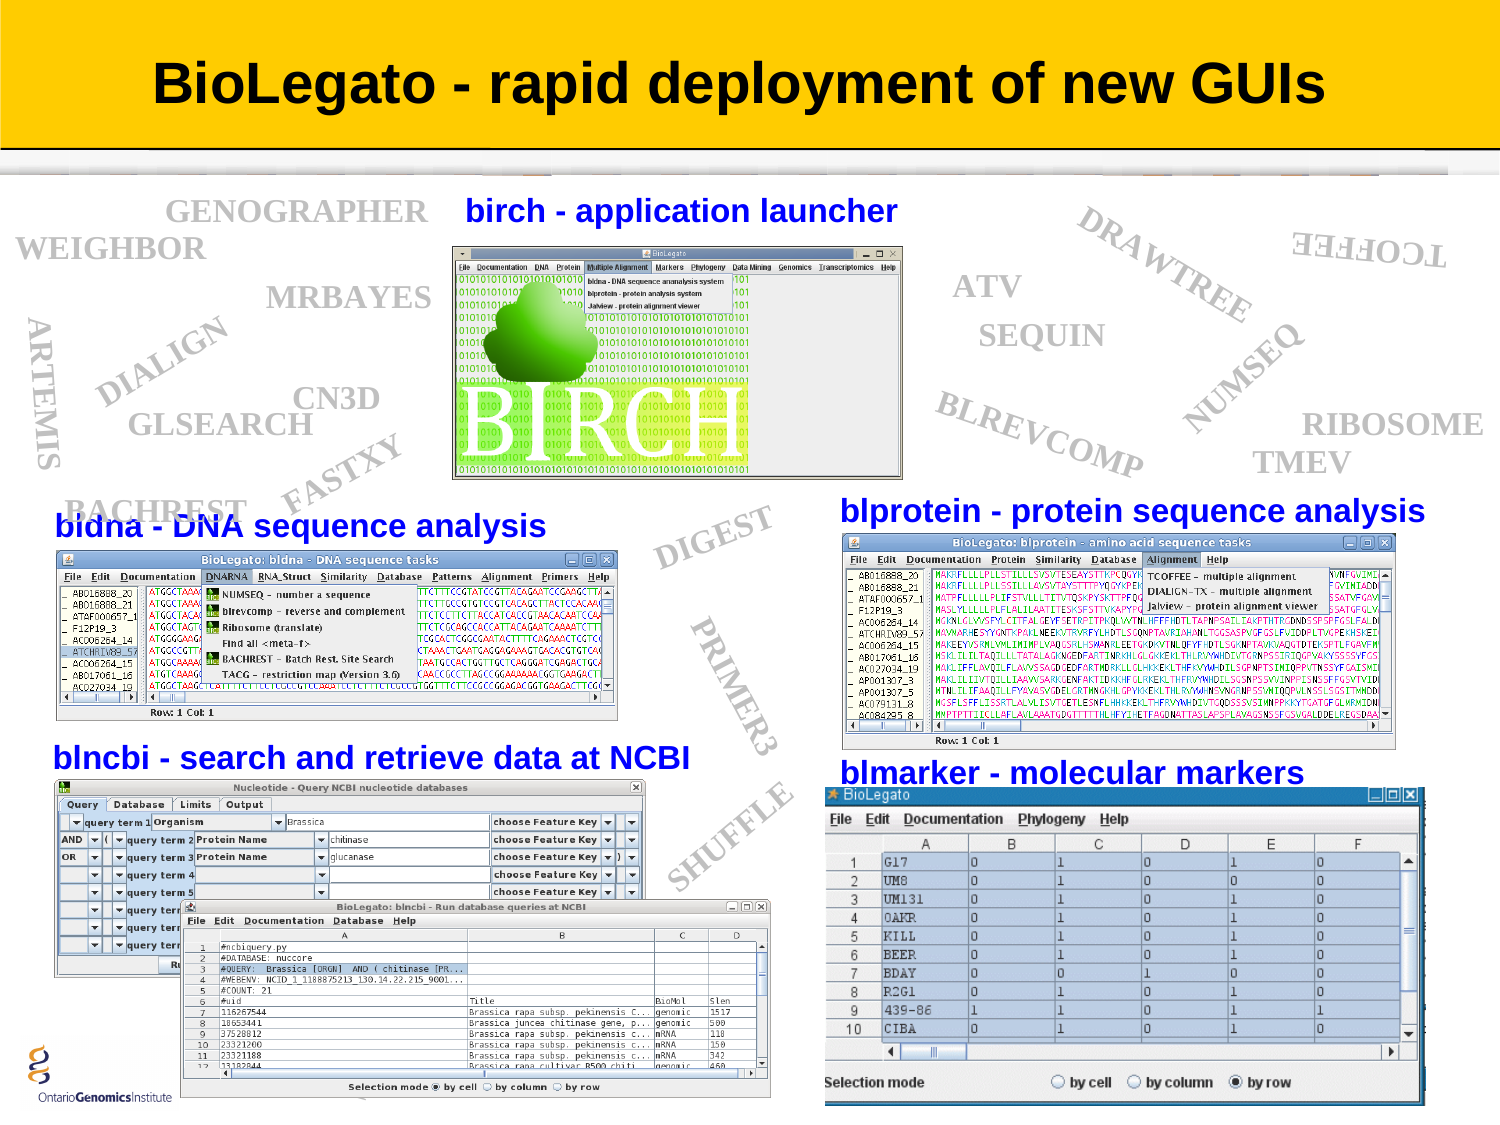

BioLegato - rapid deployment of new GUIs
GENOGRAPHER
birch - application launcher
WEIGHBOR
TCOFFEE
DRAWTREE
ATV
MRBAYES
SEQUIN
DIALIGN
NUMSEQ
ARTEMIS
CN3D
GLSEARCH
RIBOSOME
BLREVCOMP
TMEV
FASTXY
BACHREST
blprotein - protein sequence analysis
bldna - DNA sequence analysis
DIGEST
PRIMER3
blncbi - search and retrieve data at NCBI
blmarker - molecular markers
SHUFFLE
DOLLOP
Choose pathway and
click RUN
Choose pathway and
click RUN
Choose pathway and
click RUN
Choose pathway and
click RUN
CLUSTALW
 Extends existing BioLegato sequence analysis interface with a spreadsheet canvas
Delivers database to user's desktop
Paradigm:
1. select data
2. choose a program
3. set parameters
4. run program
blprotein - protein sequence analysis
Click on an enzyme
to display KEGG info
Click on an enzyme
to display KEGG info
Click on an enzyme
to display KEGG info
Click on an enzyme
to display KEGG info
bltree - display and analyze phylogenetic trees